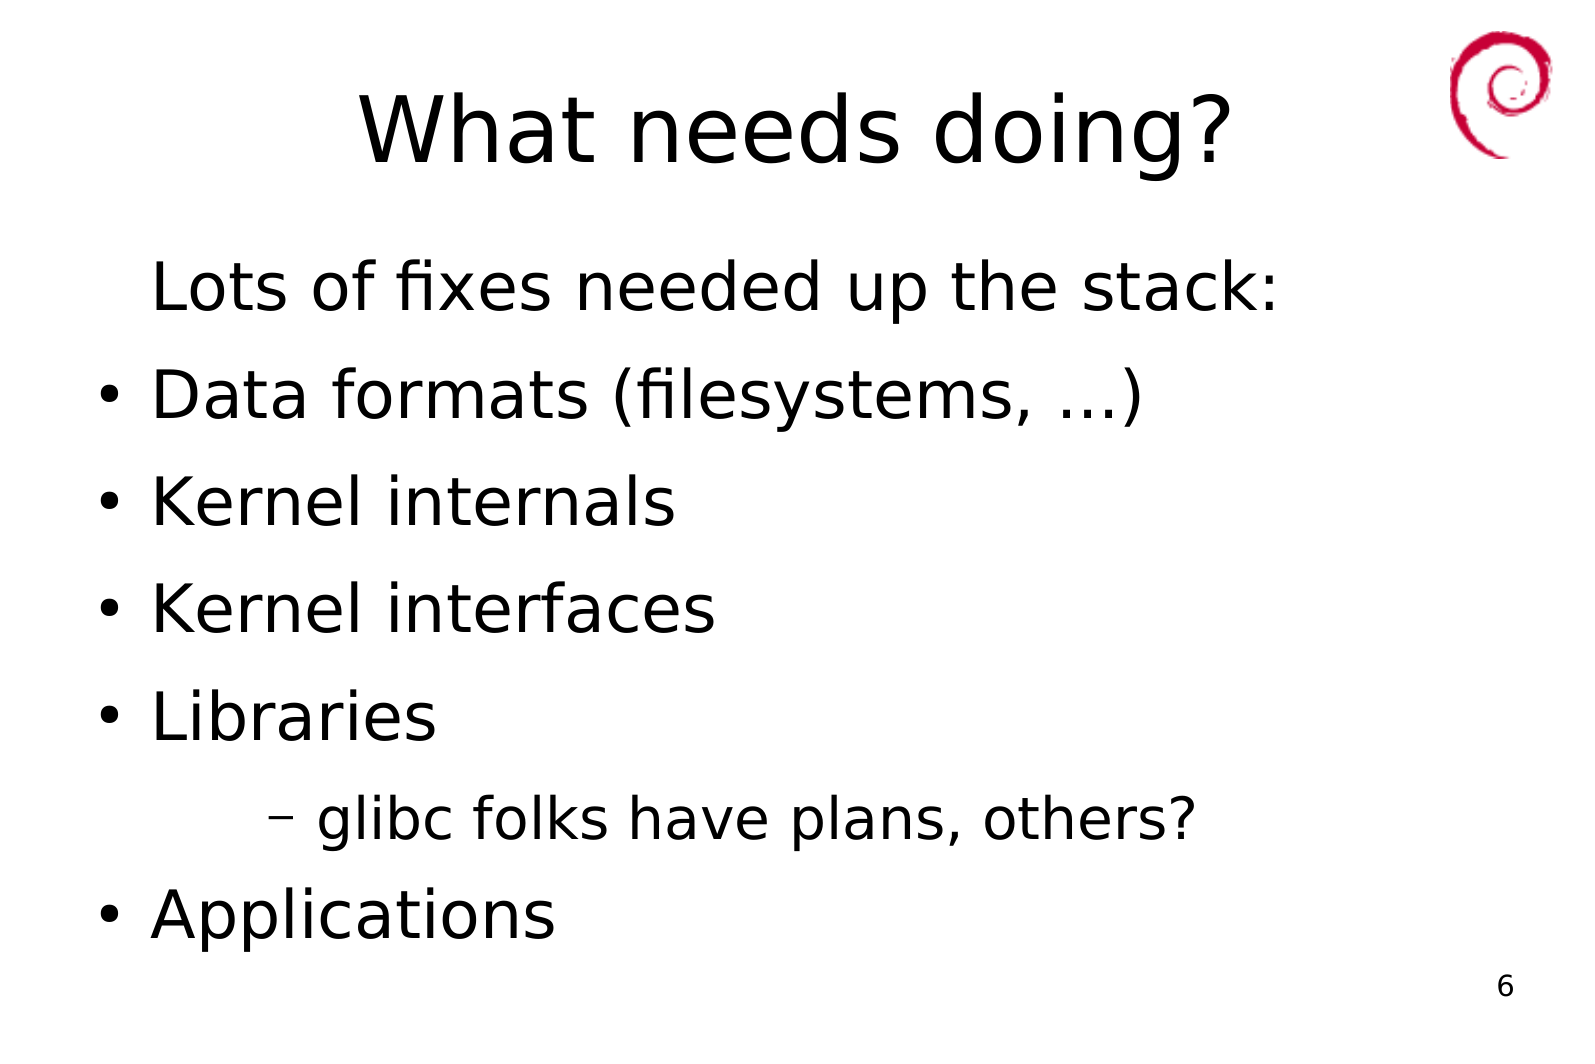

# What needs doing?
Lots of fixes needed up the stack:
Data formats (filesystems, ...)
Kernel internals
Kernel interfaces
Libraries
glibc folks have plans, others?
Applications
6